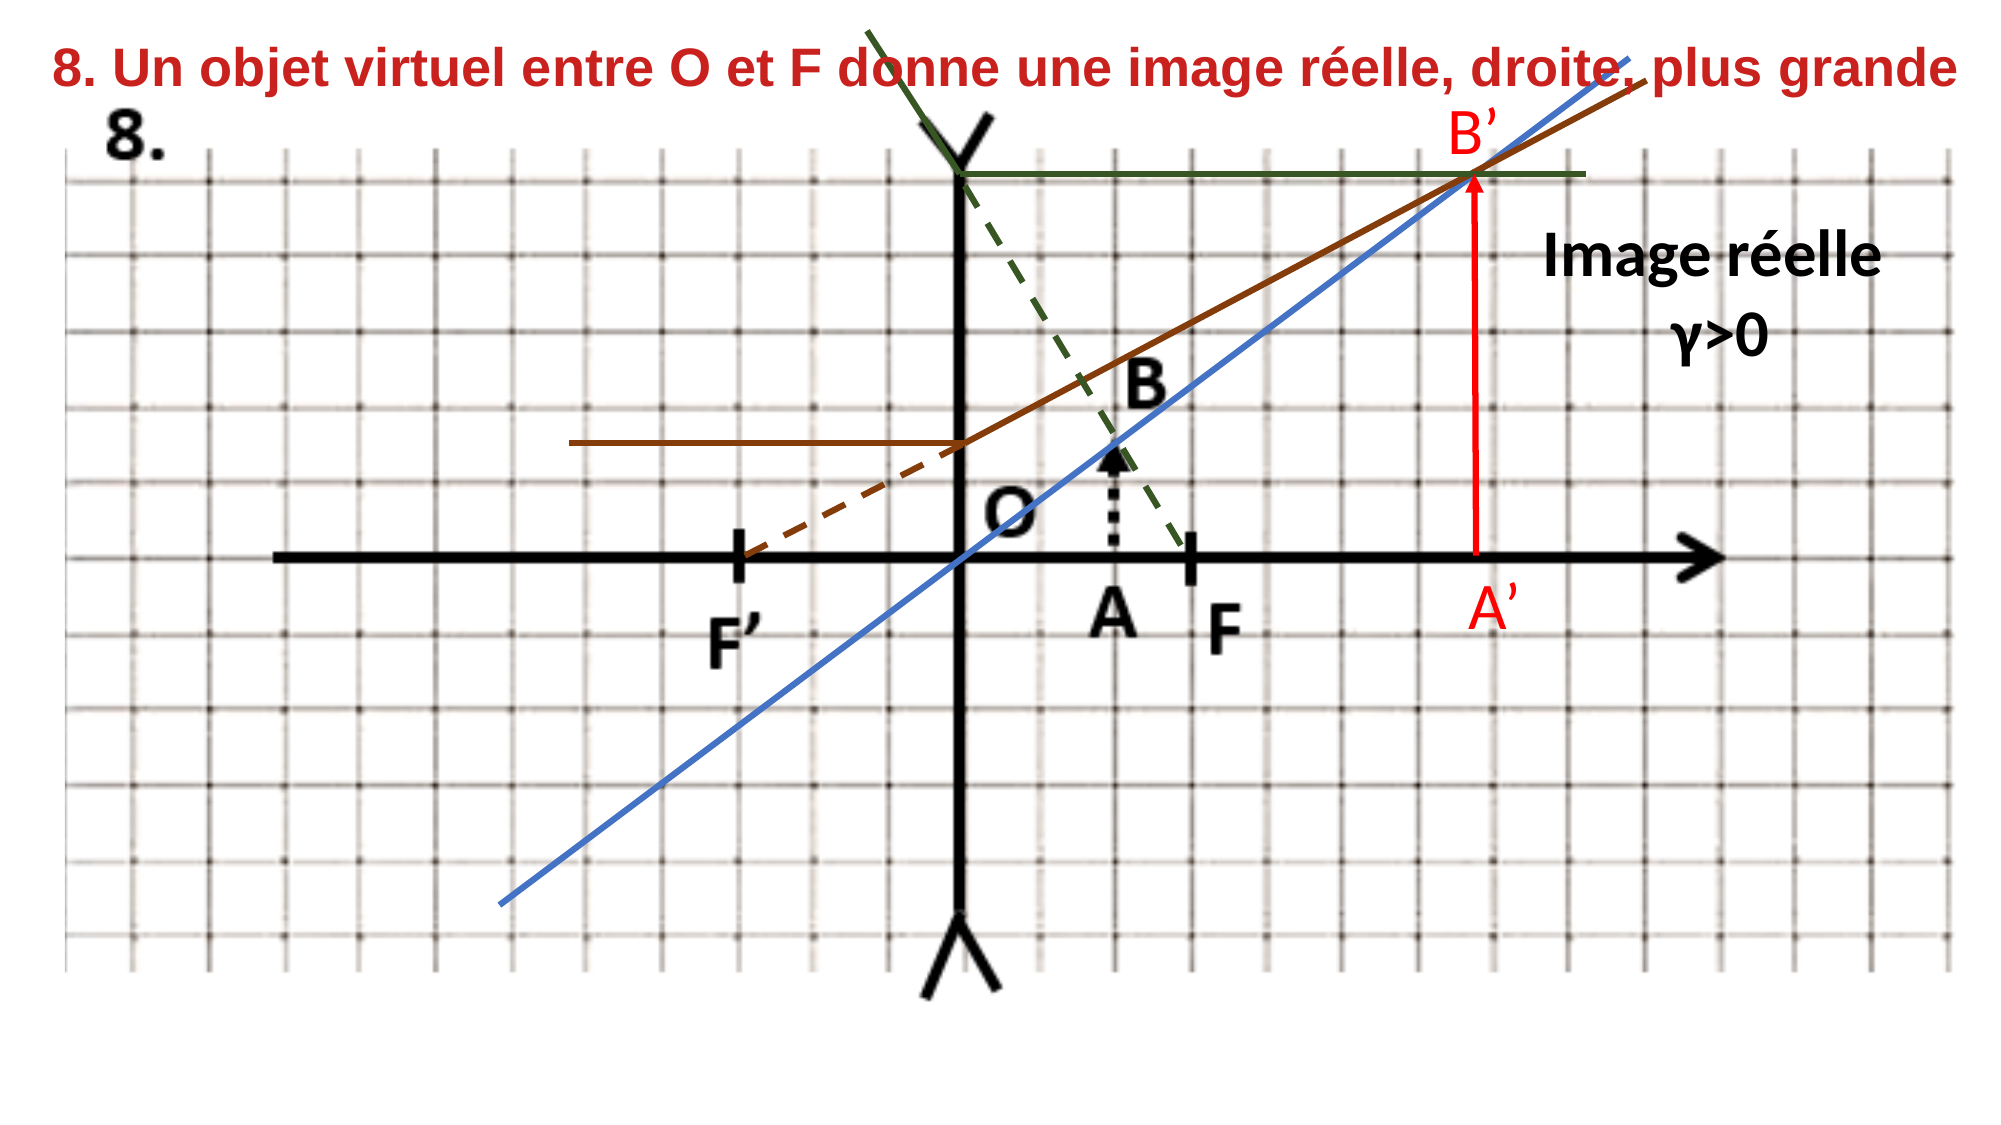

8. Un objet virtuel entre O et F donne une image réelle, droite, plus grande
B’
Image réelle
γ>0
A’